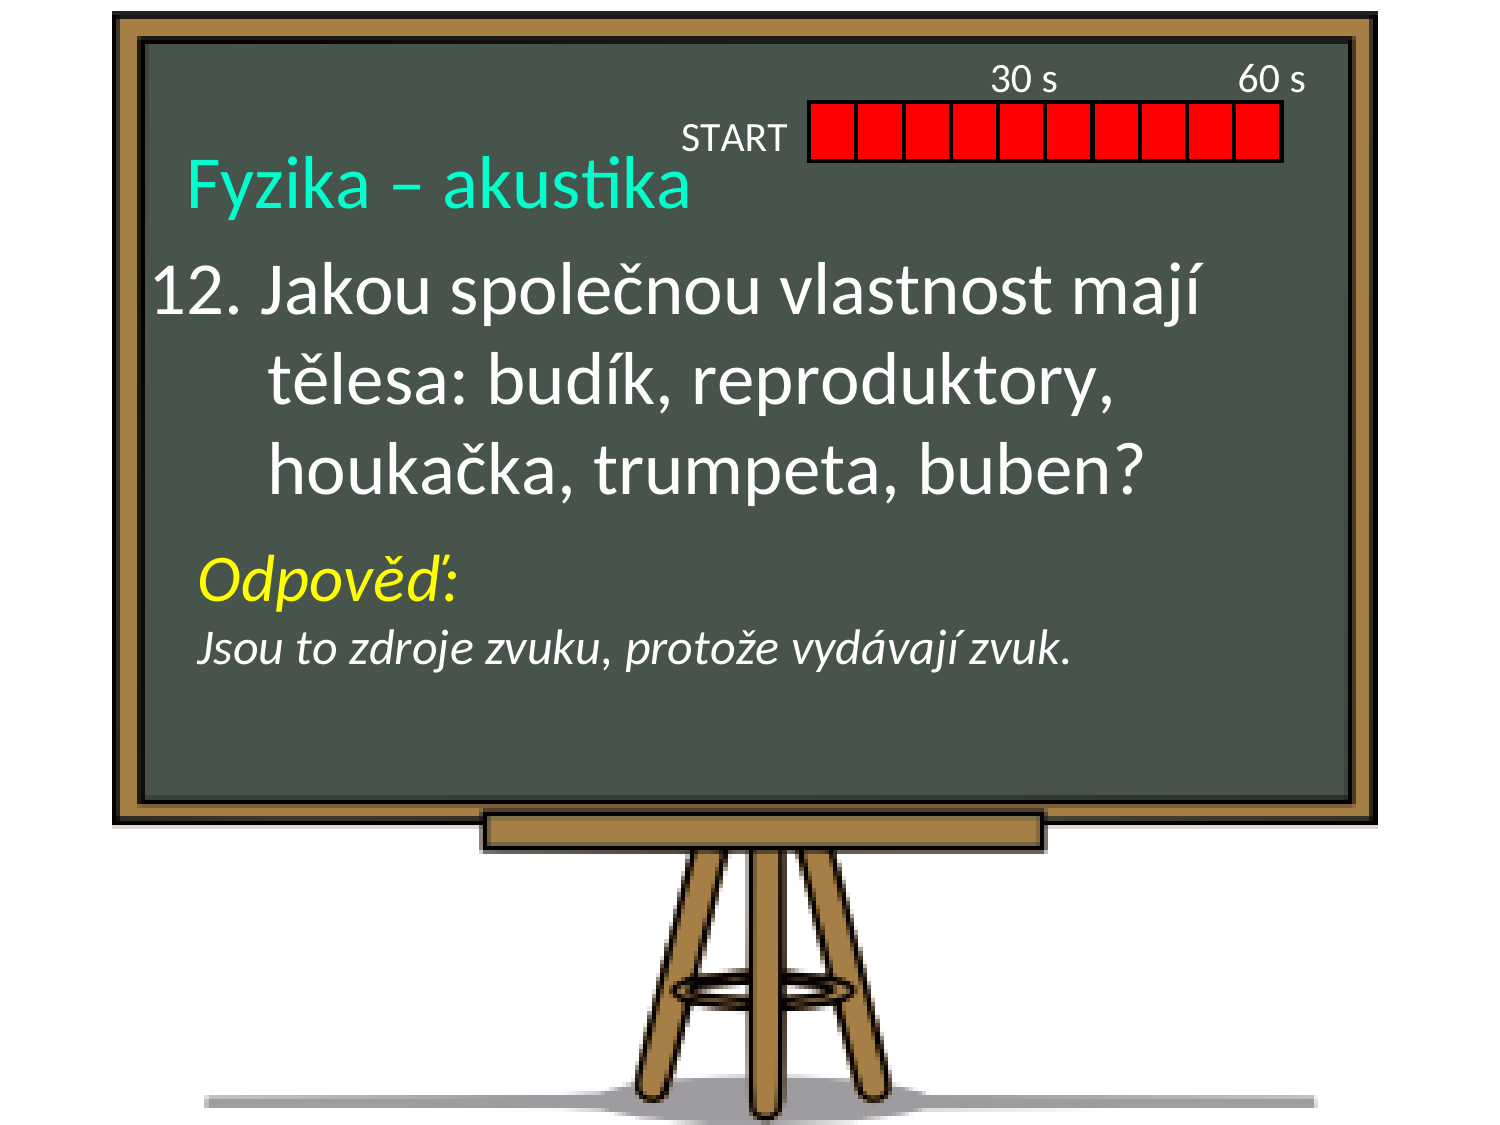

30 s
60 s
START
Fyzika – akustika
12. Jakou společnou vlastnost mají
 tělesa: budík, reproduktory,
 houkačka, trumpeta, buben?
Odpověď:
Jsou to zdroje zvuku, protože vydávají zvuk.